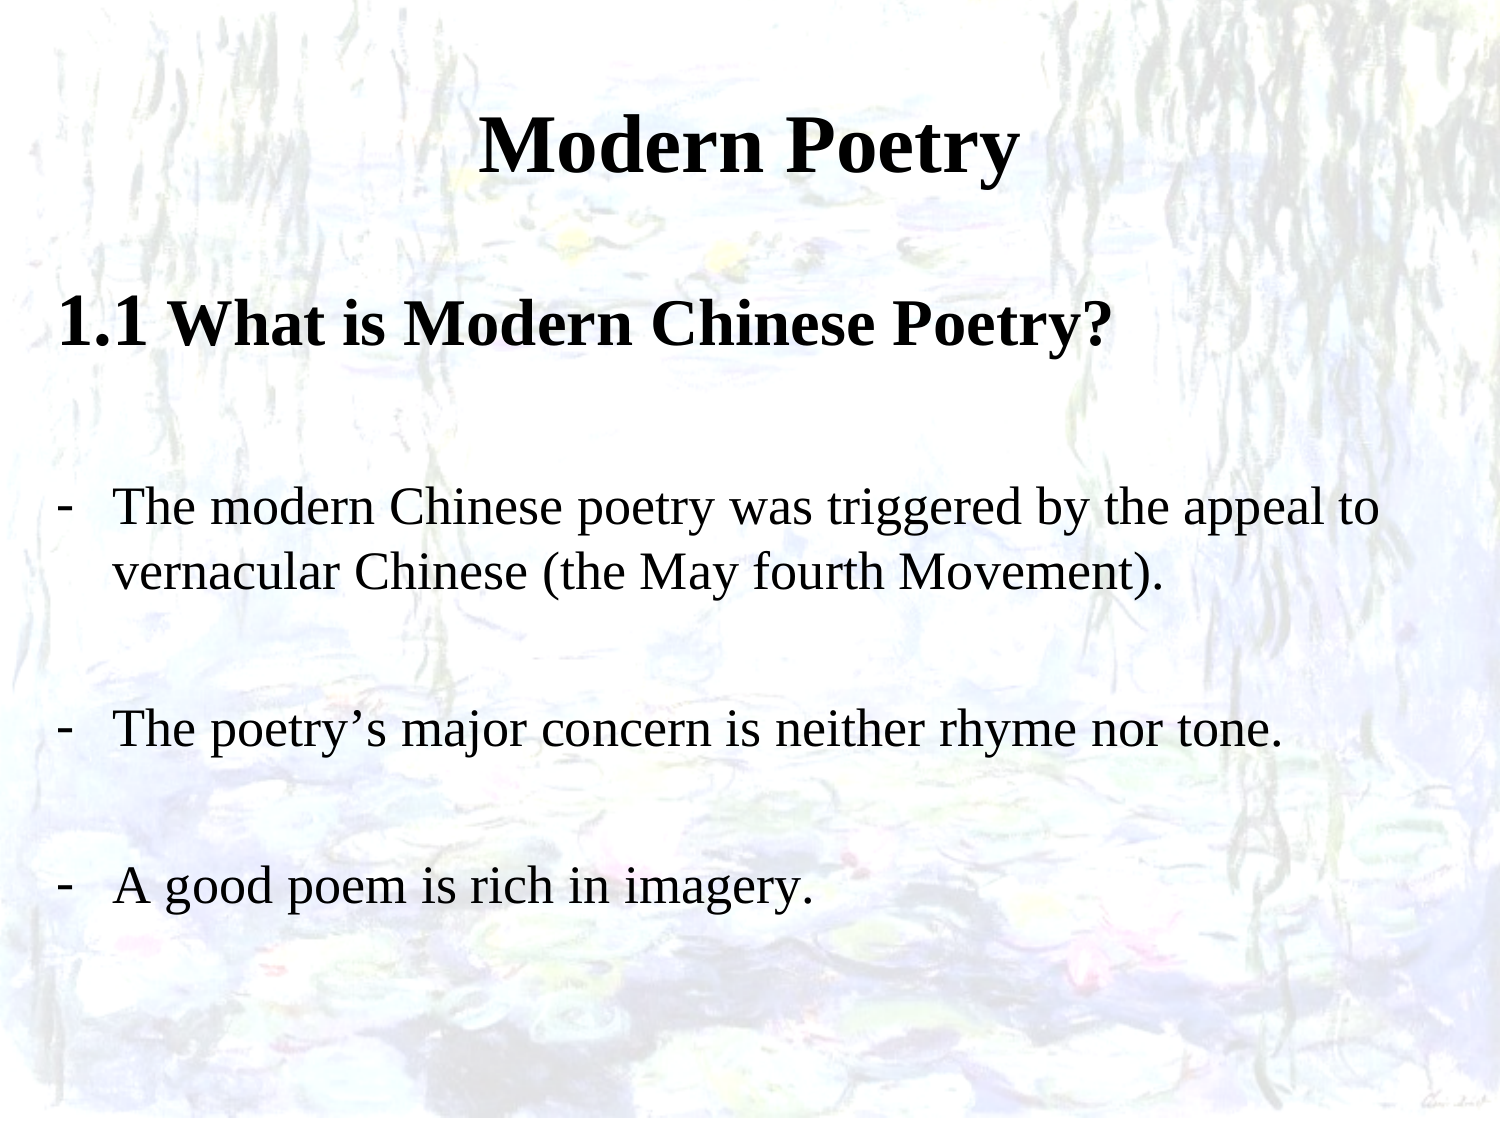

# Modern Poetry
1.1 What is Modern Chinese Poetry?
The modern Chinese poetry was triggered by the appeal to vernacular Chinese (the May fourth Movement).
The poetry’s major concern is neither rhyme nor tone.
A good poem is rich in imagery.